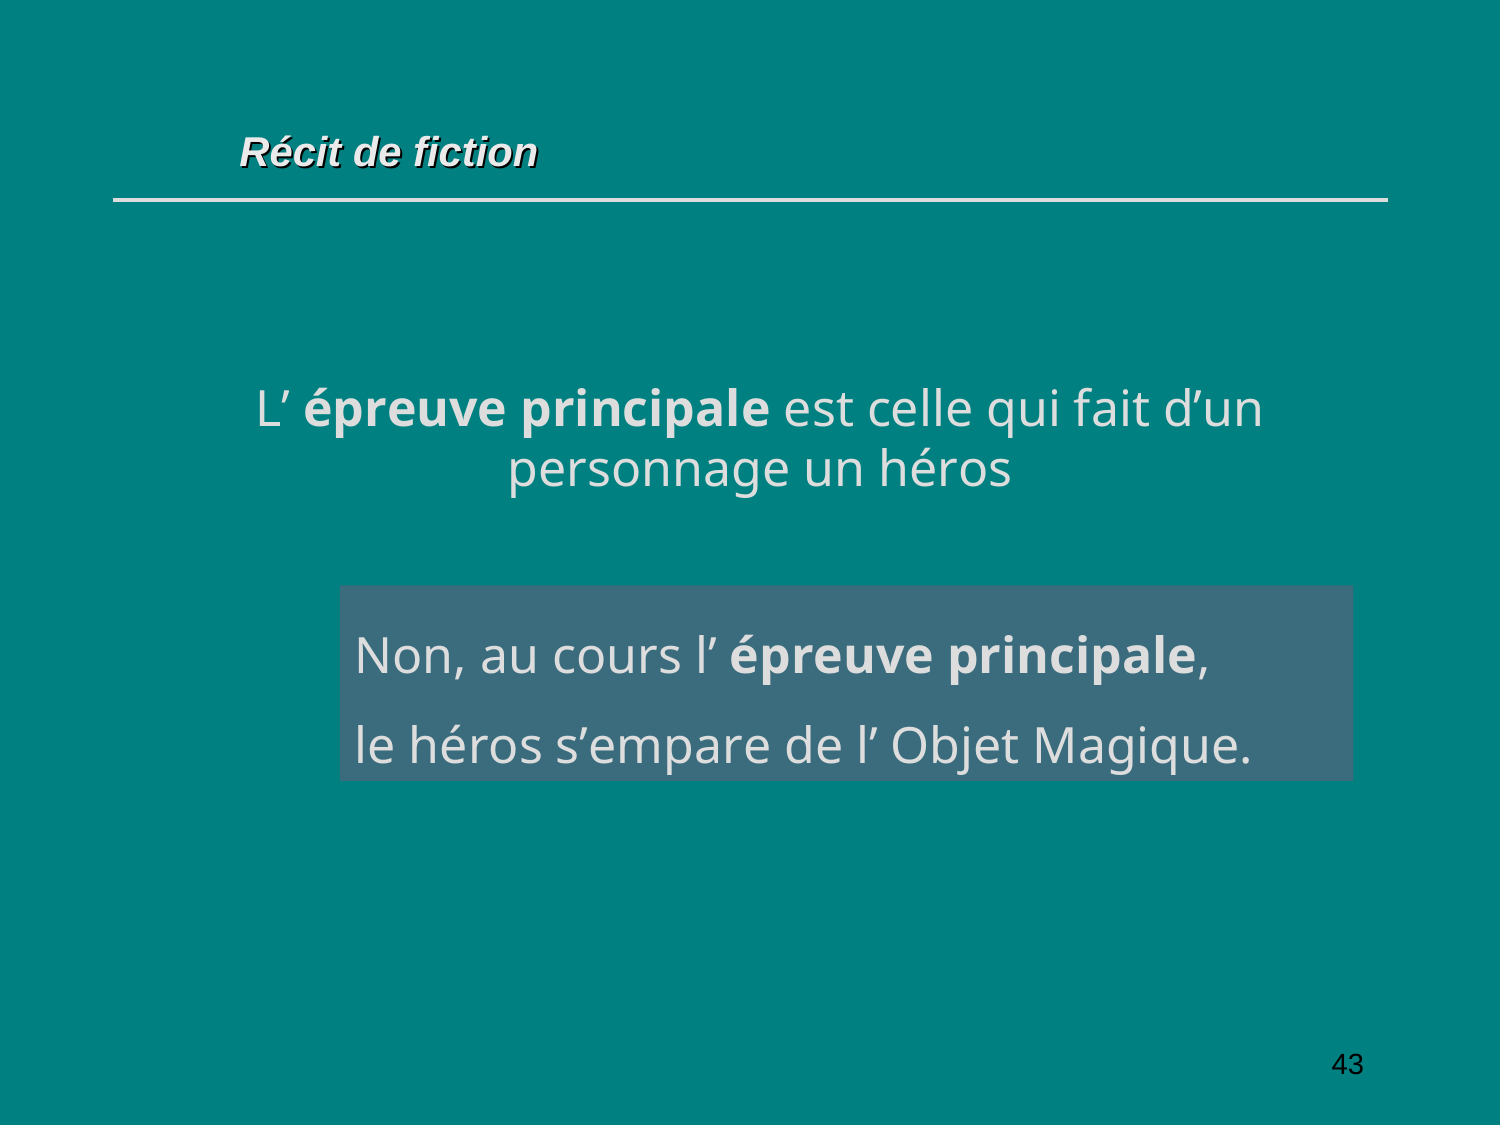

Récit de fiction
L’ épreuve principale est celle qui fait d’un personnage un héros
Vrai / Faux ?
Non, au cours l’ épreuve principale,
le héros s’empare de l’ Objet Magique.
43